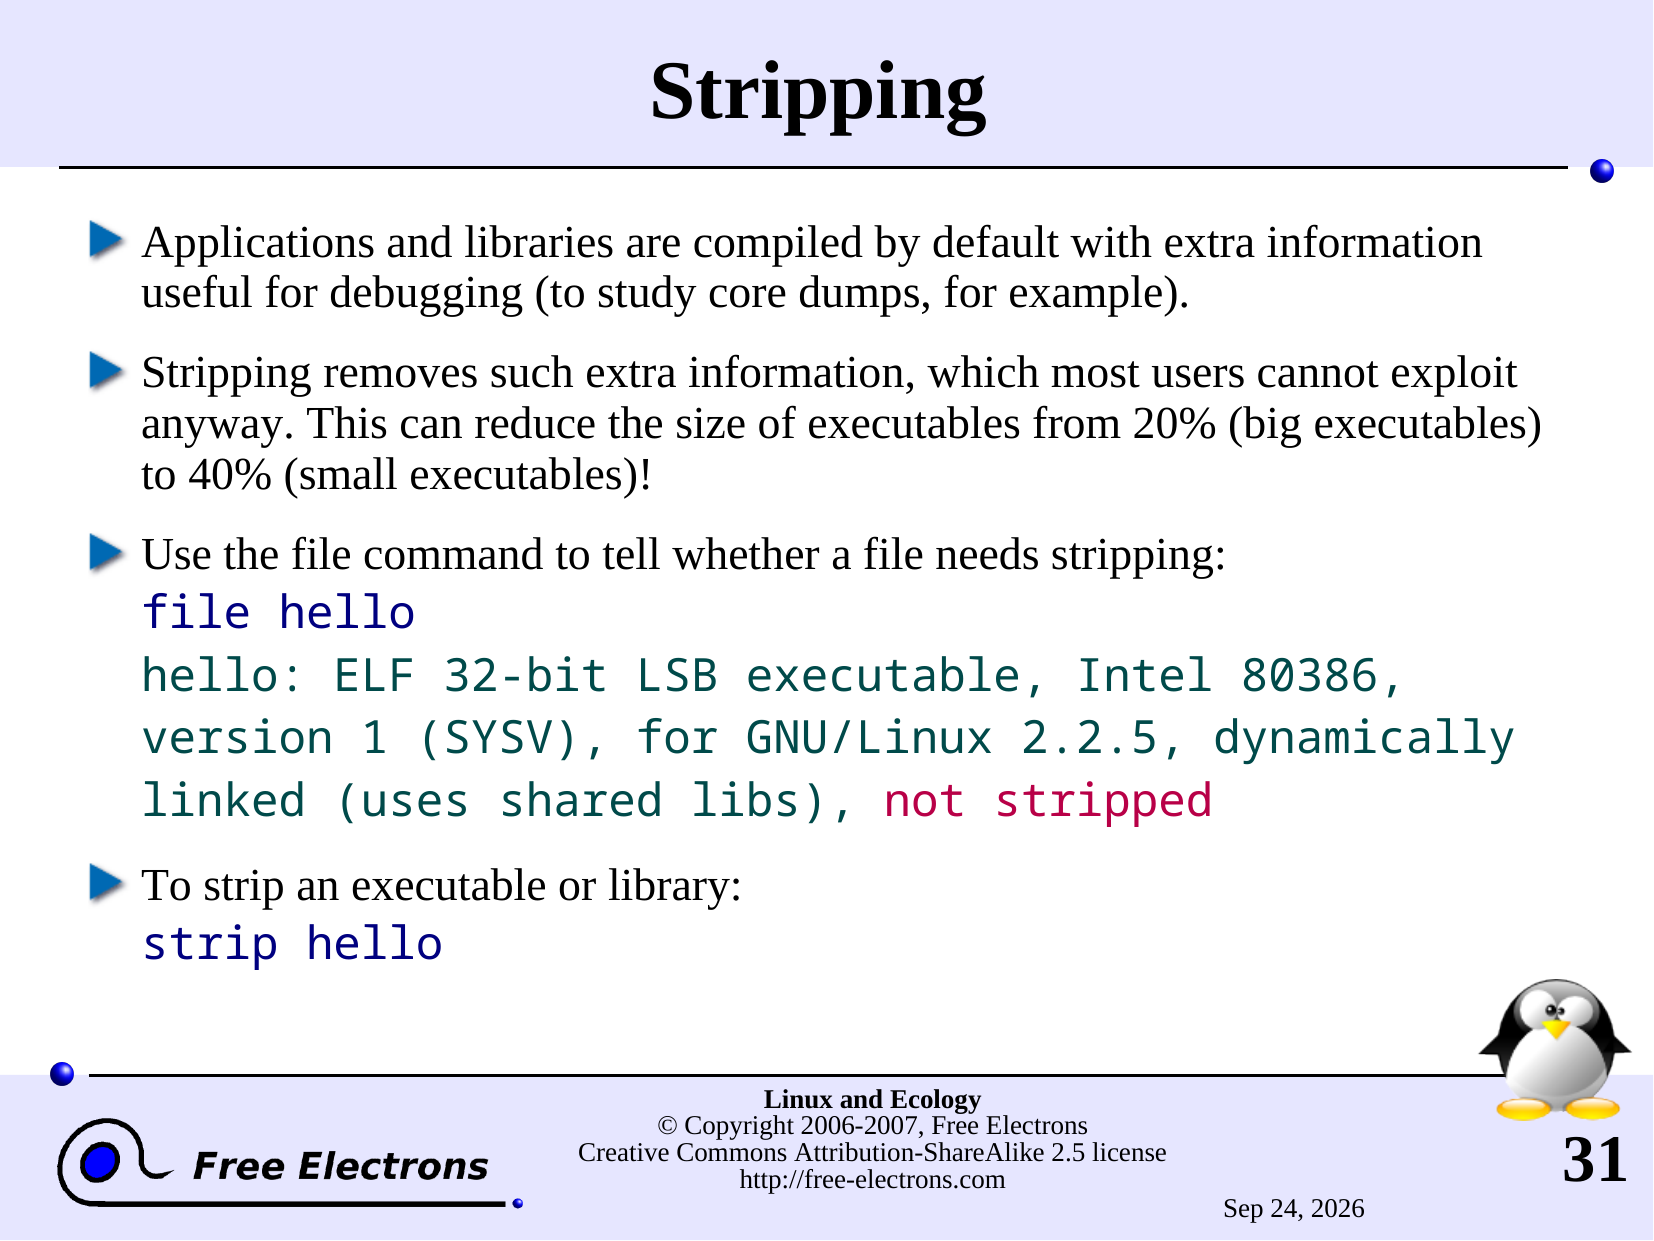

# Stripping
Applications and libraries are compiled by default with extra information useful for debugging (to study core dumps, for example).
Stripping removes such extra information, which most users cannot exploit anyway. This can reduce the size of executables from 20% (big executables) to 40% (small executables)!
Use the file command to tell whether a file needs stripping:
file hello
hello: ELF 32-bit LSB executable, Intel 80386, version 1 (SYSV), for GNU/Linux 2.2.5, dynamically linked (uses shared libs), not stripped
To strip an executable or library:
strip hello